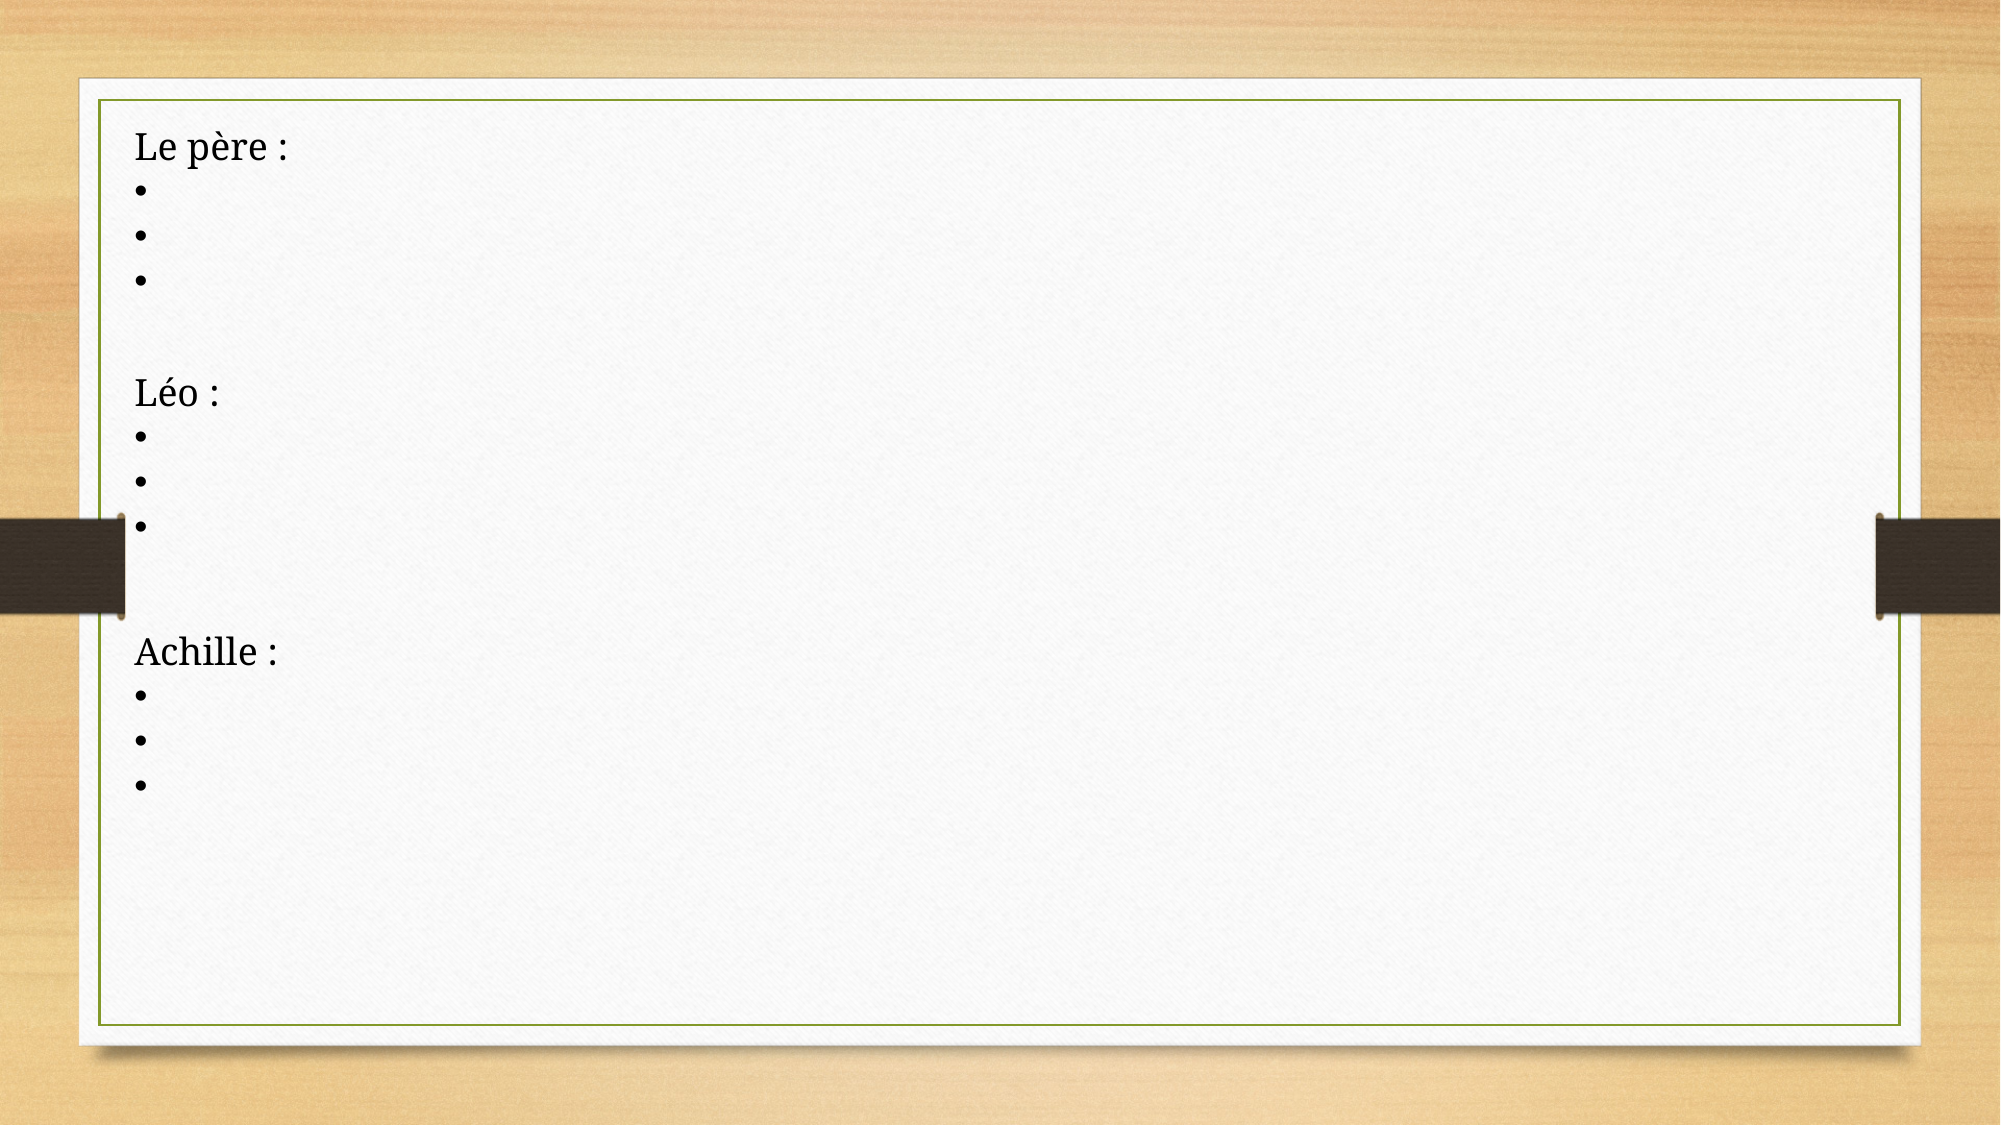

Le père :
Léo :
Achille :